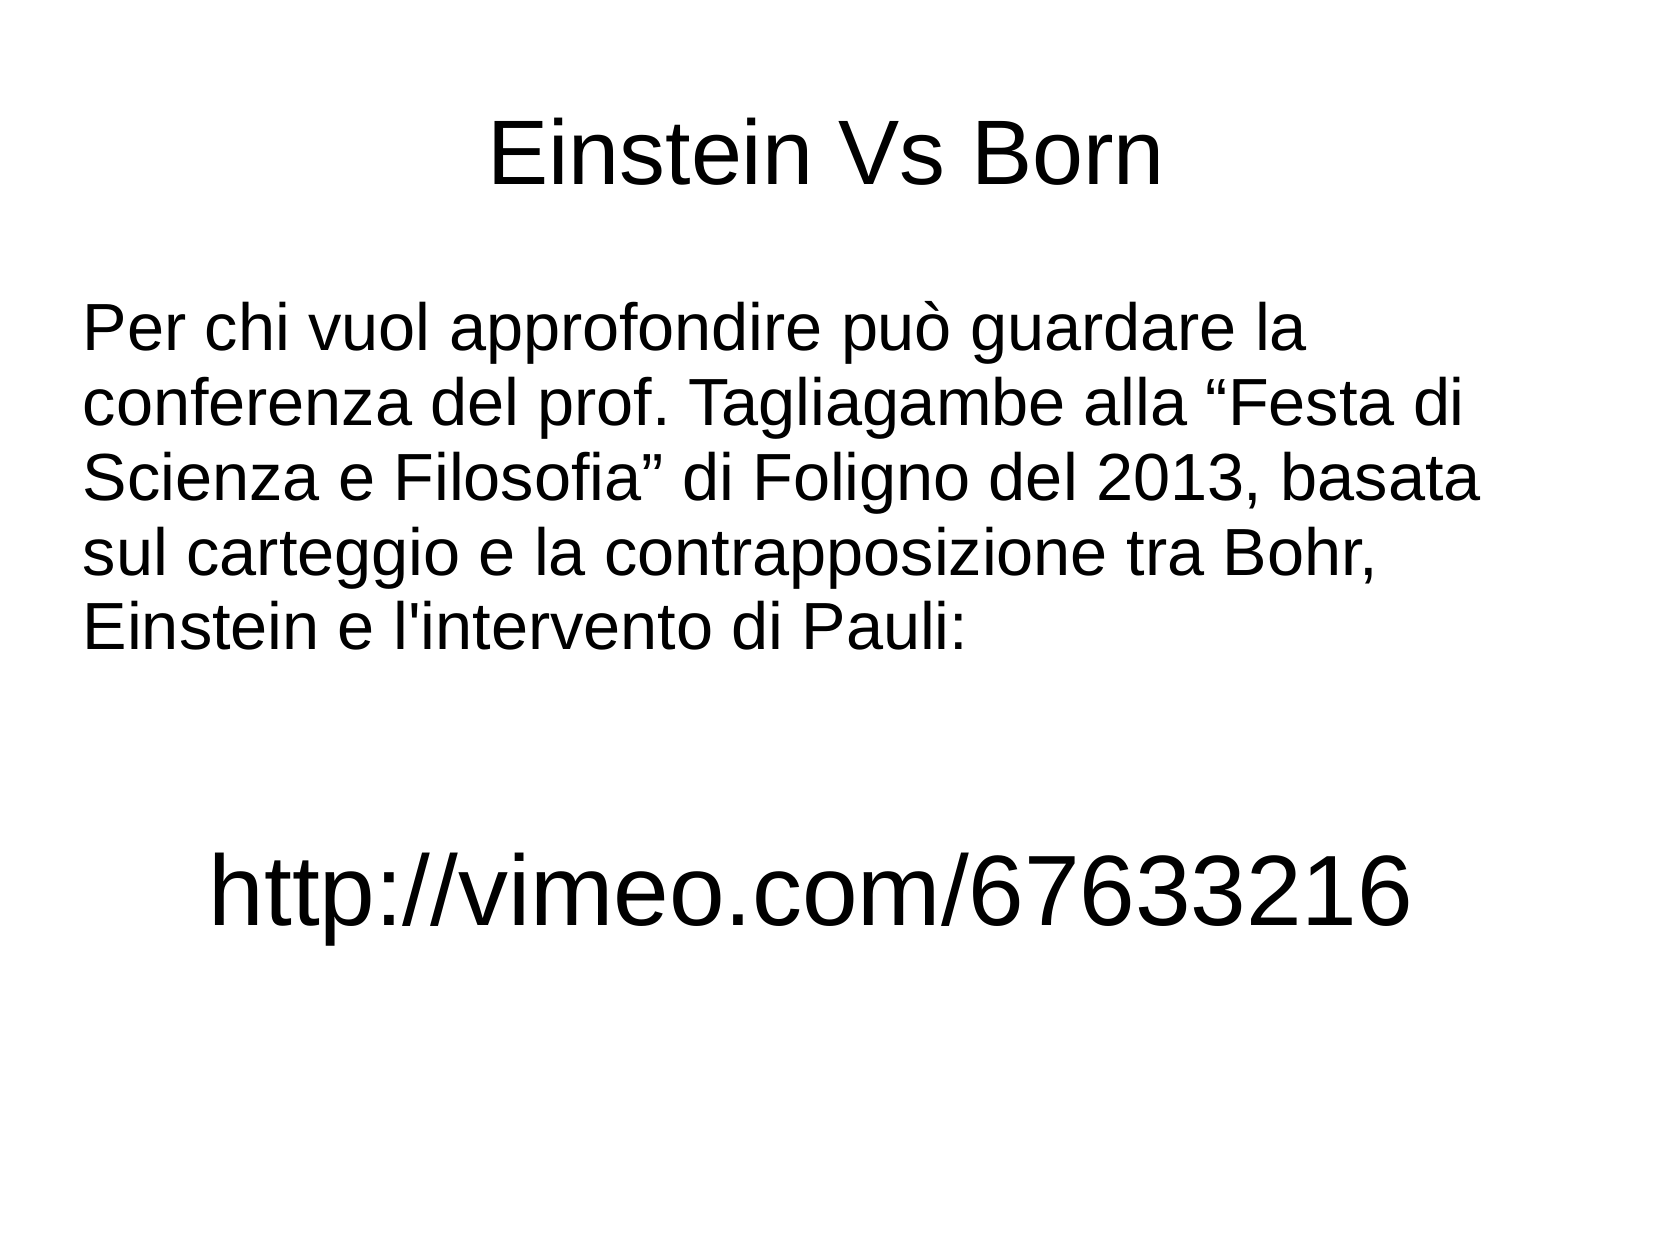

# Einstein Vs Born
Per chi vuol approfondire può guardare la conferenza del prof. Tagliagambe alla “Festa di Scienza e Filosofia” di Foligno del 2013, basata sul carteggio e la contrapposizione tra Bohr, Einstein e l'intervento di Pauli:
 http://vimeo.com/67633216